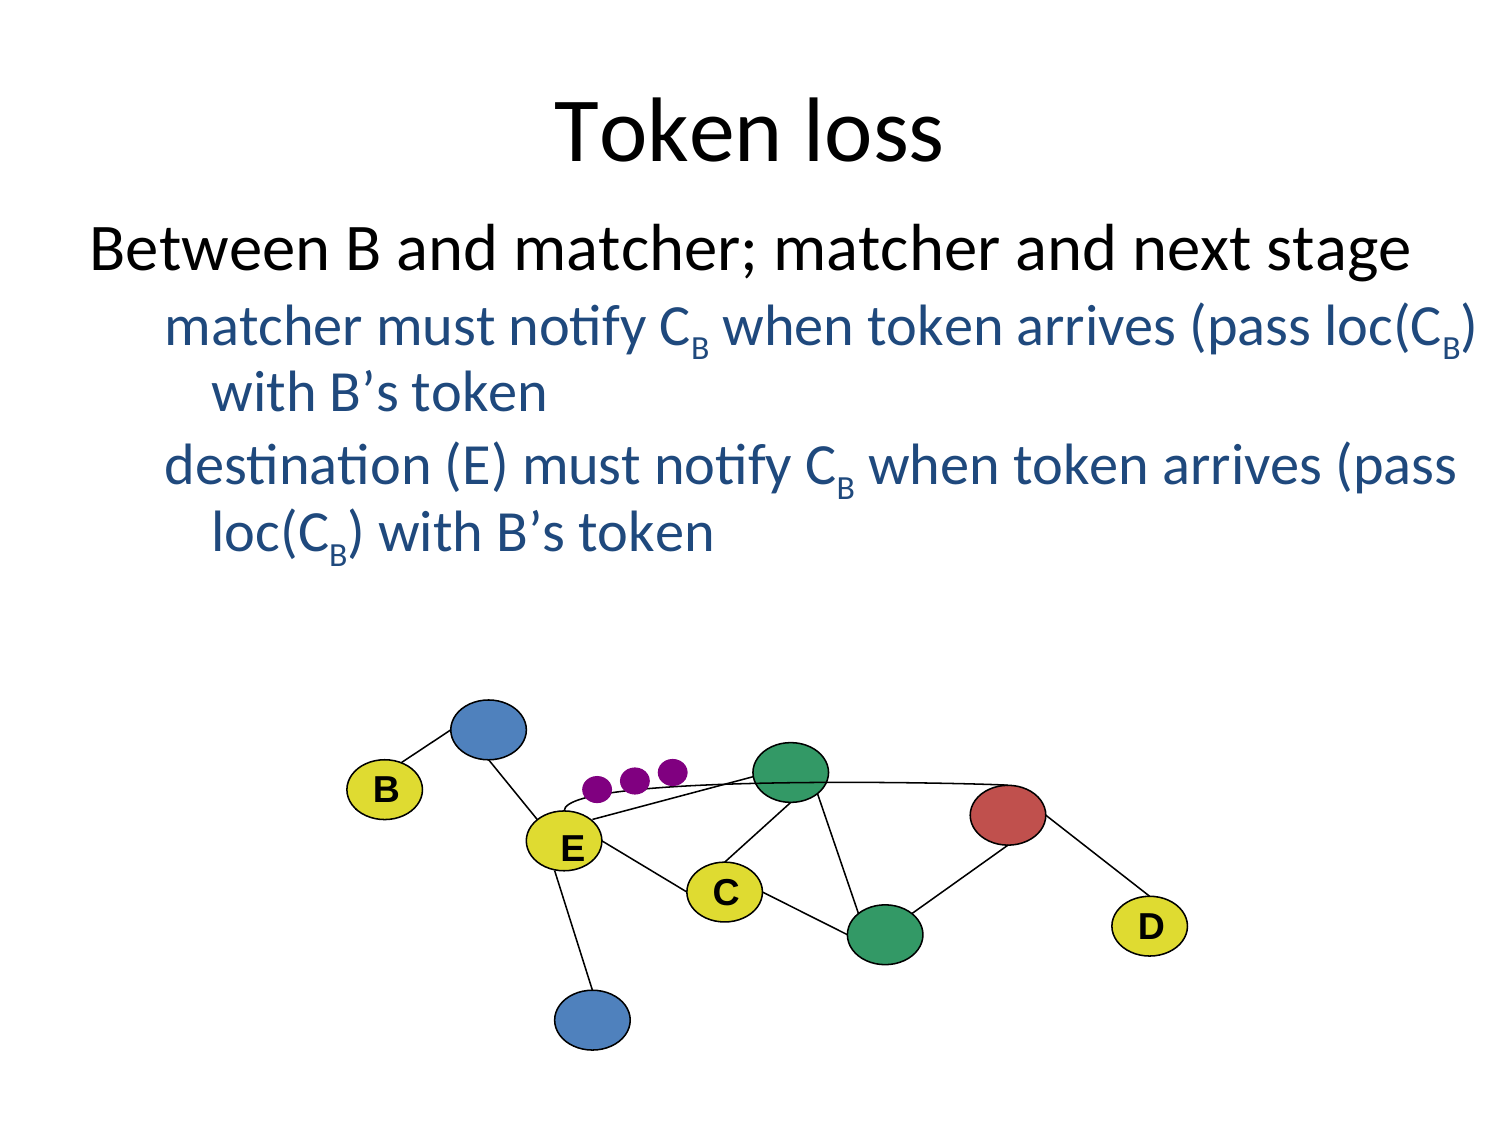

# Token loss
Between B and matcher; matcher and next stage
matcher must notify CB when token arrives (pass loc(CB) with B’s token
destination (E) must notify CB when token arrives (pass loc(CB) with B’s token
B
B
E
C
D